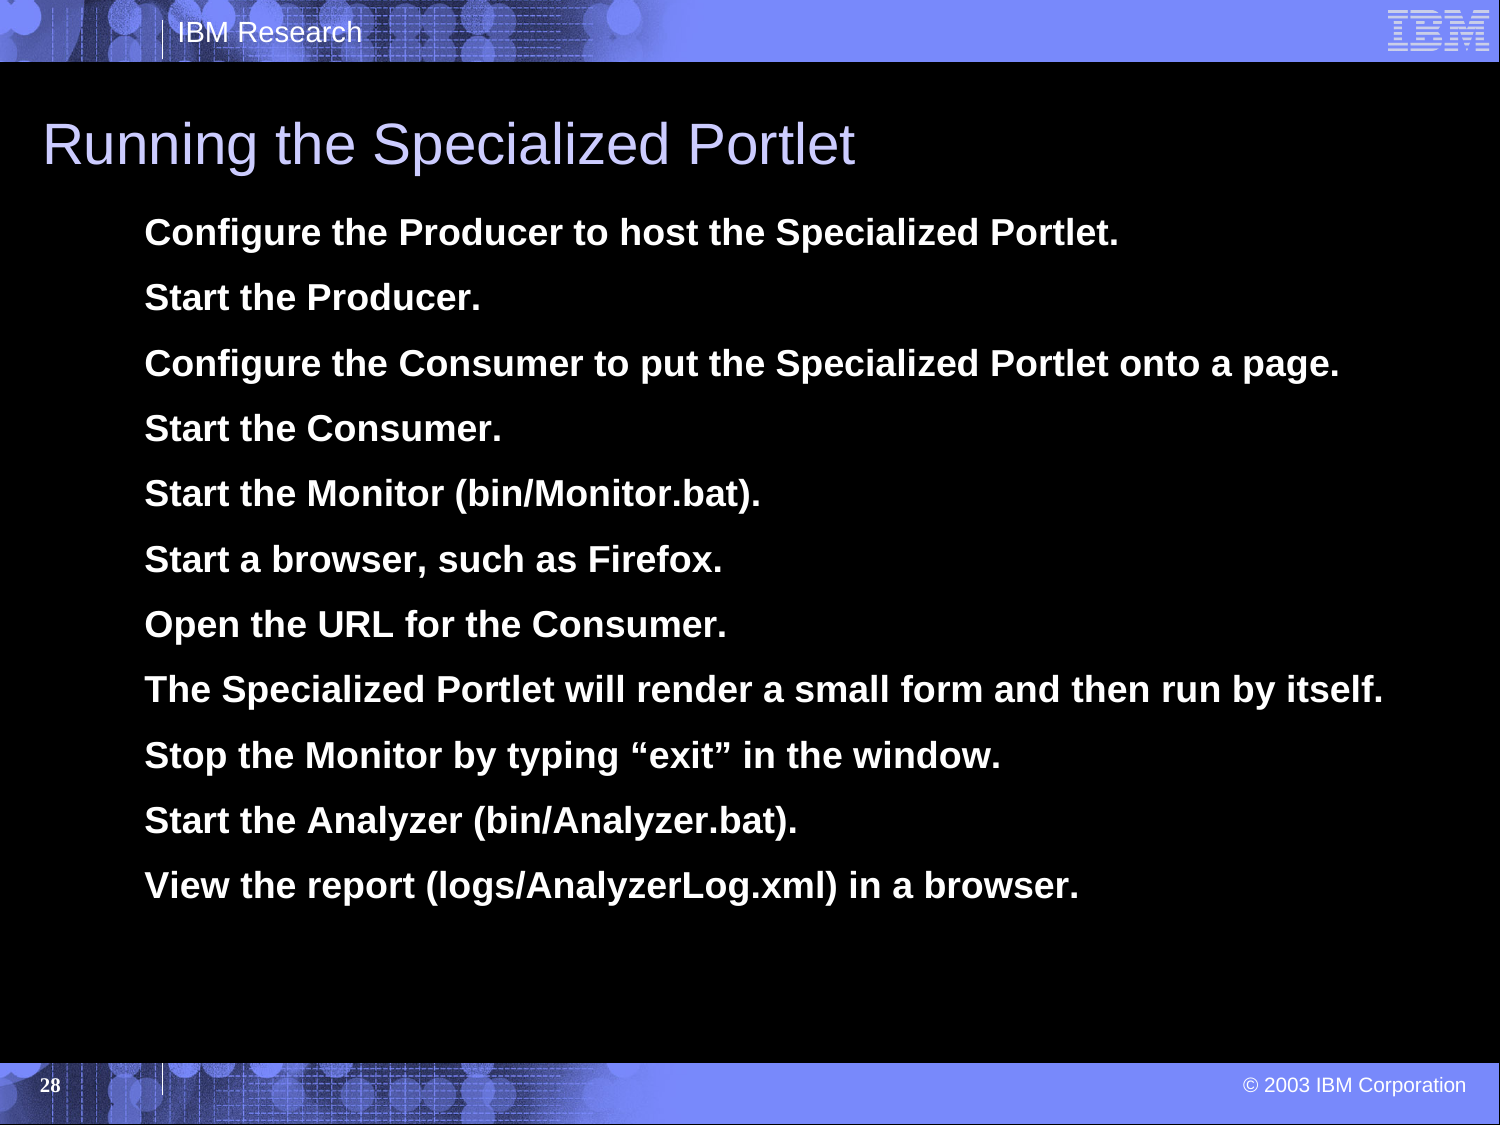

# Running the Specialized Portlet
Configure the Producer to host the Specialized Portlet.
Start the Producer.
Configure the Consumer to put the Specialized Portlet onto a page.
Start the Consumer.
Start the Monitor (bin/Monitor.bat).
Start a browser, such as Firefox.
Open the URL for the Consumer.
The Specialized Portlet will render a small form and then run by itself.
Stop the Monitor by typing “exit” in the window.
Start the Analyzer (bin/Analyzer.bat).
View the report (logs/AnalyzerLog.xml) in a browser.
28